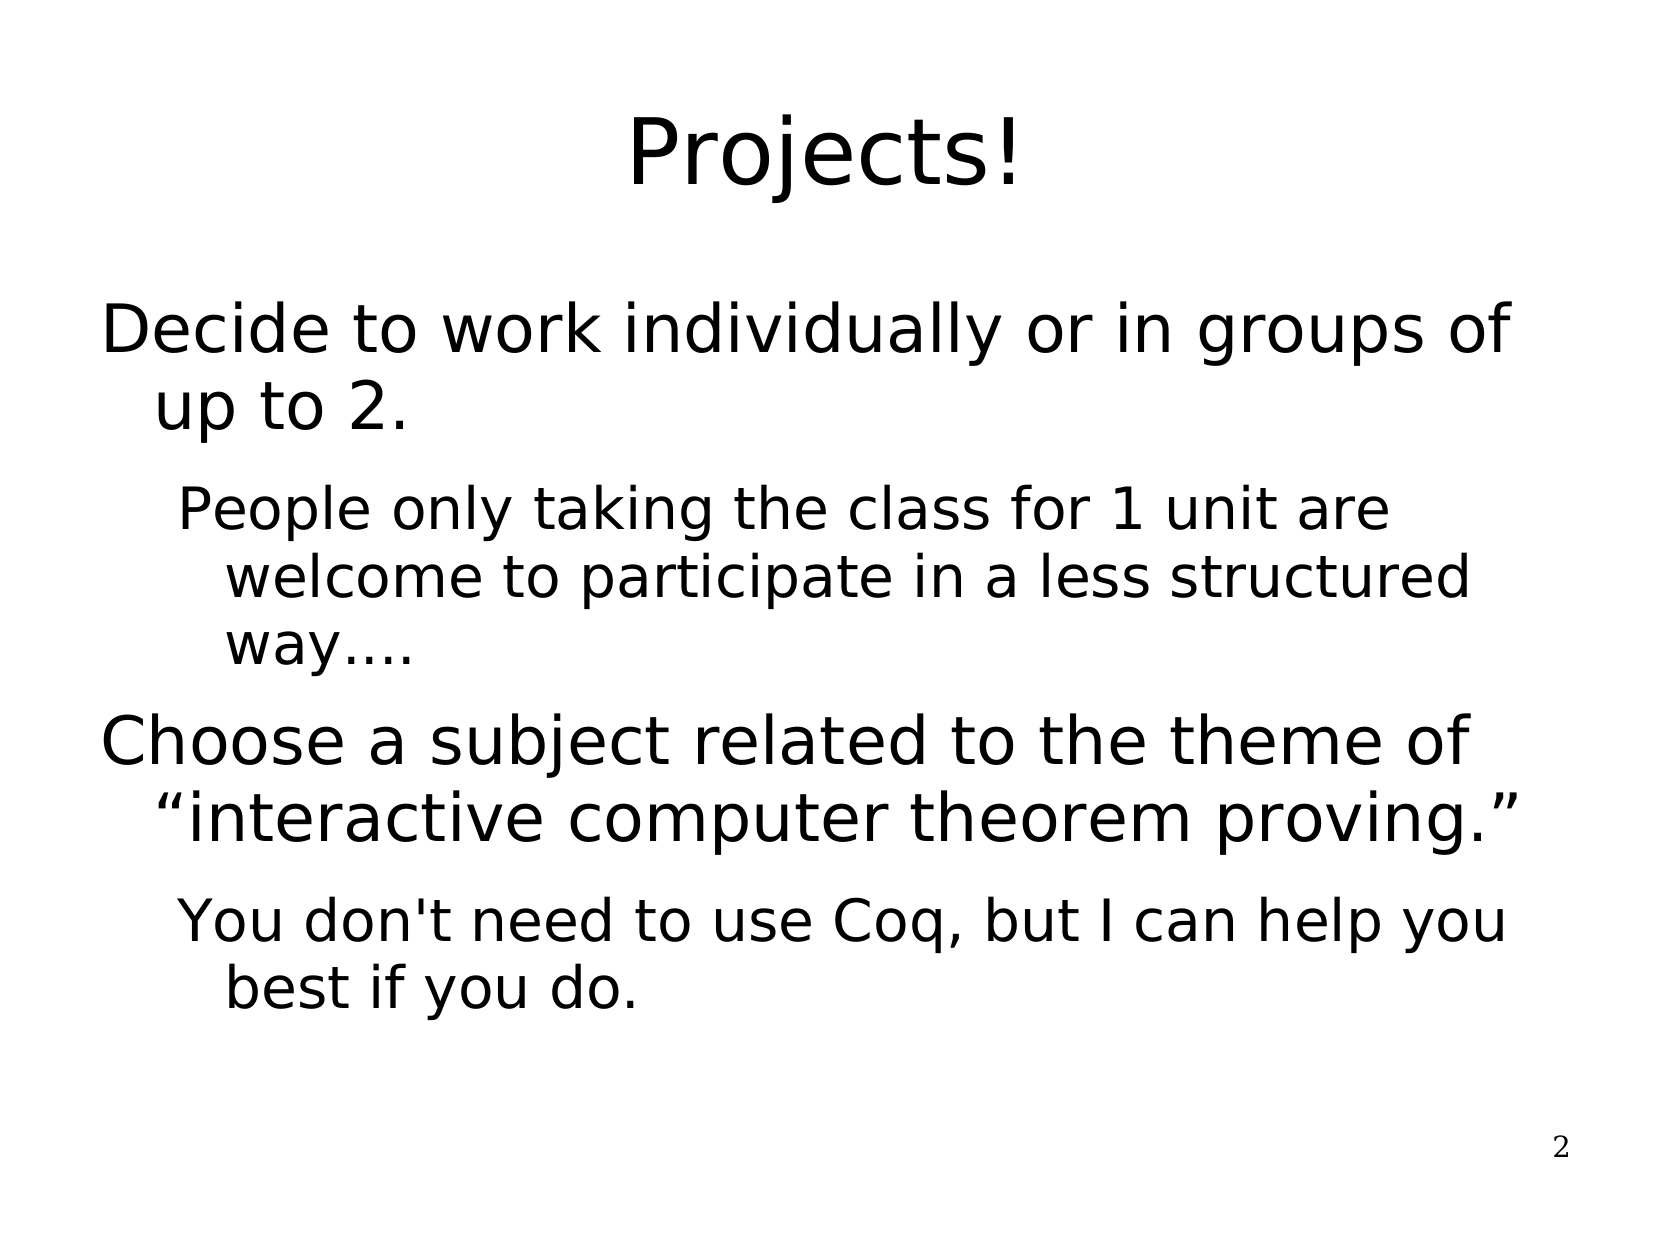

# Projects!
Decide to work individually or in groups of up to 2.
People only taking the class for 1 unit are welcome to participate in a less structured way....
Choose a subject related to the theme of “interactive computer theorem proving.”
You don't need to use Coq, but I can help you best if you do.
2